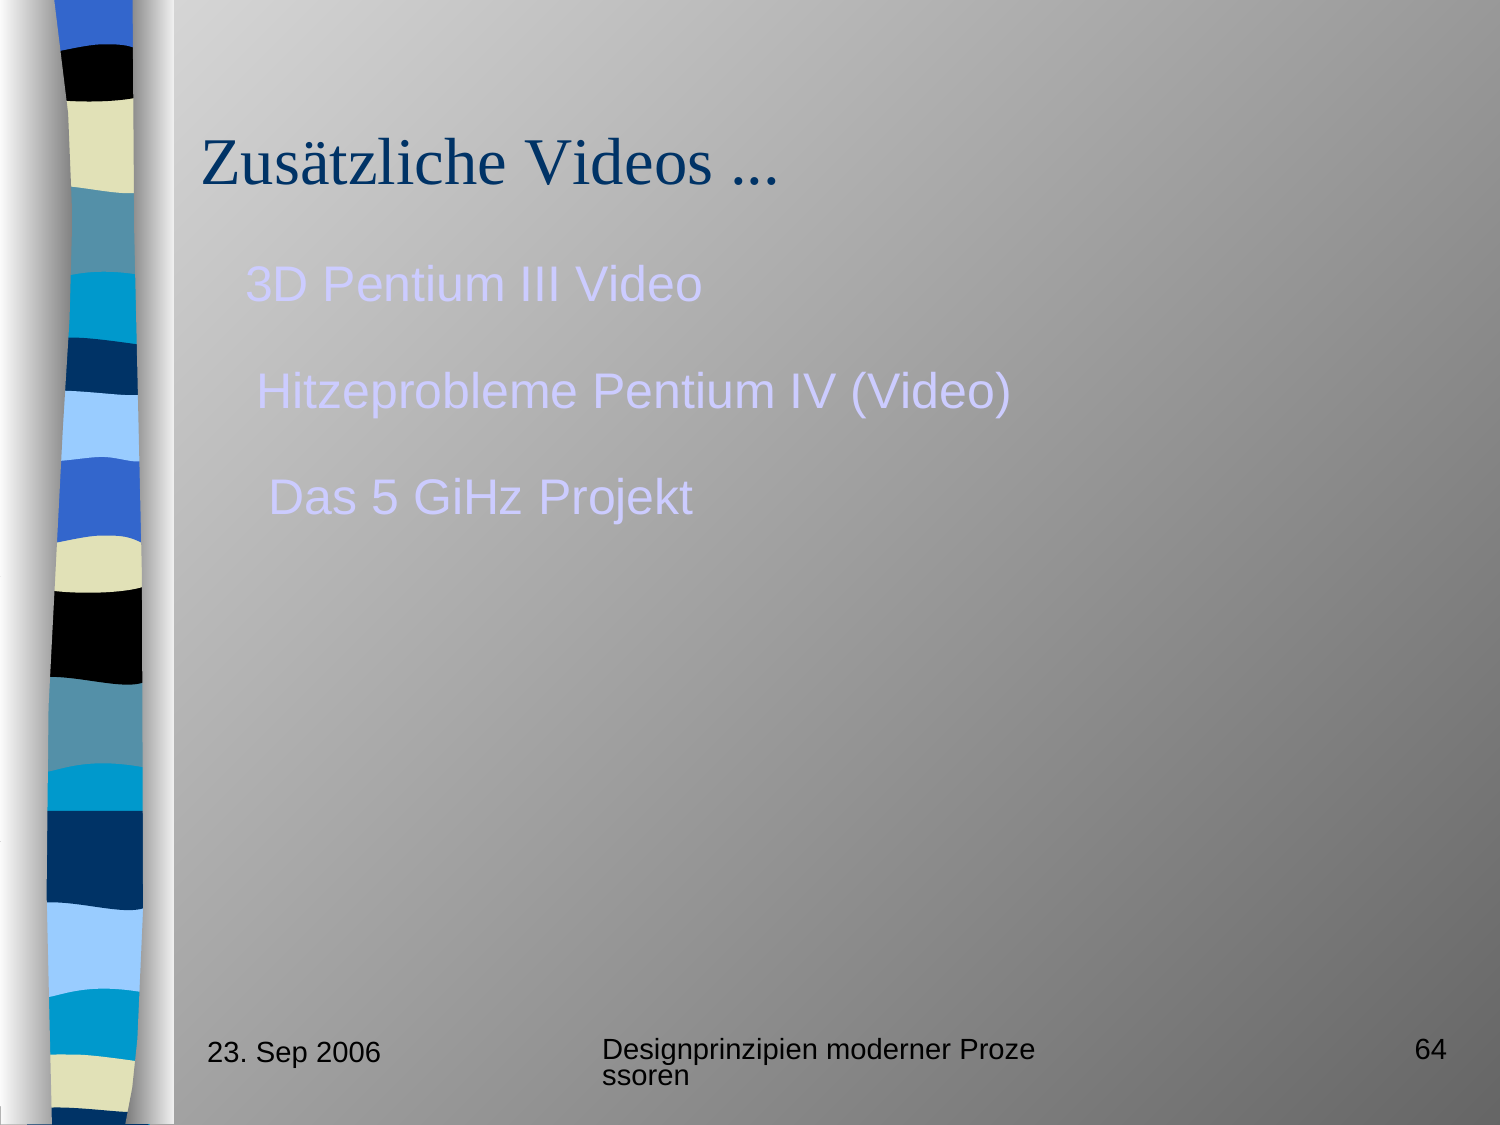

# Zusätzliche Videos ...
3D Pentium III Video
Hitzeprobleme Pentium IV (Video)
Das 5 GiHz Projekt
Designprinzipien moderner Prozessoren
64